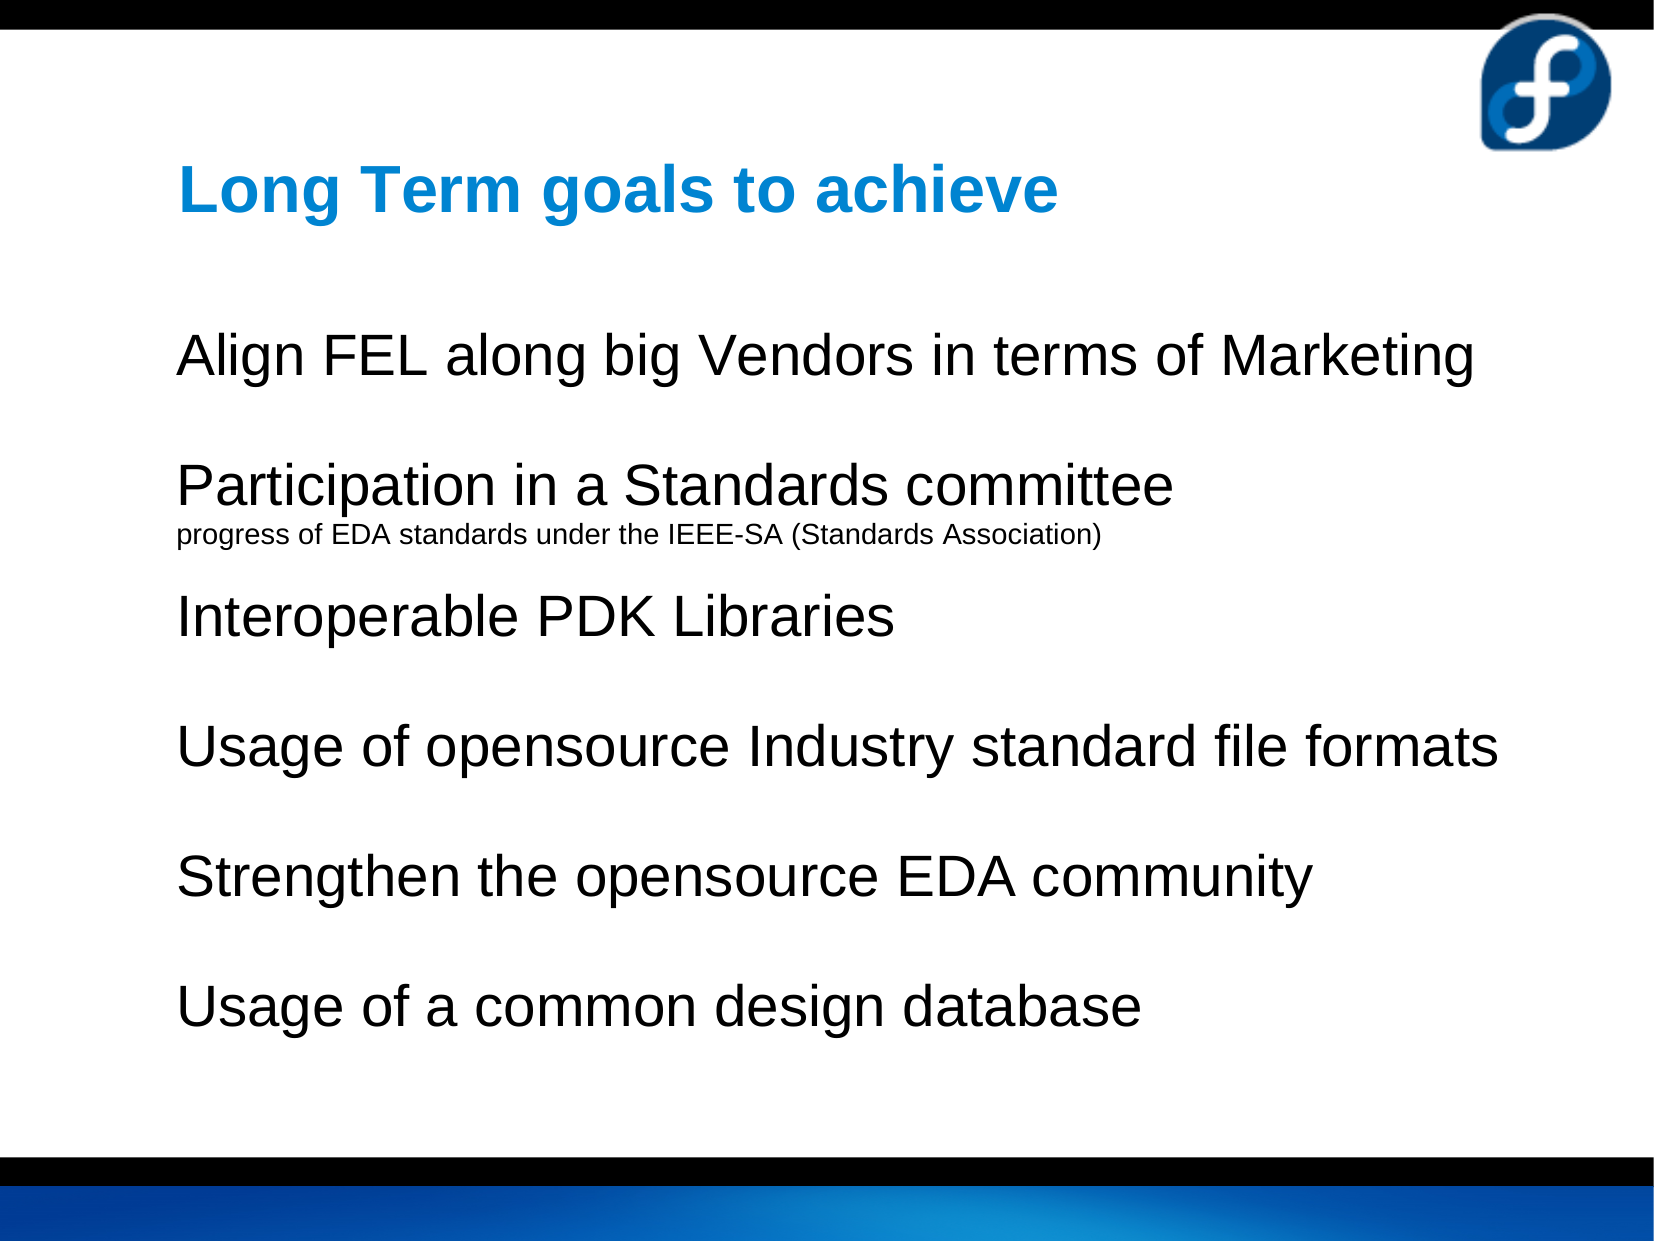

Long Term goals to achieve
Align FEL along big Vendors in terms of Marketing
Participation in a Standards committee
progress of EDA standards under the IEEE-SA (Standards Association)
Interoperable PDK Libraries
Usage of opensource Industry standard file formats
Strengthen the opensource EDA community
Usage of a common design database